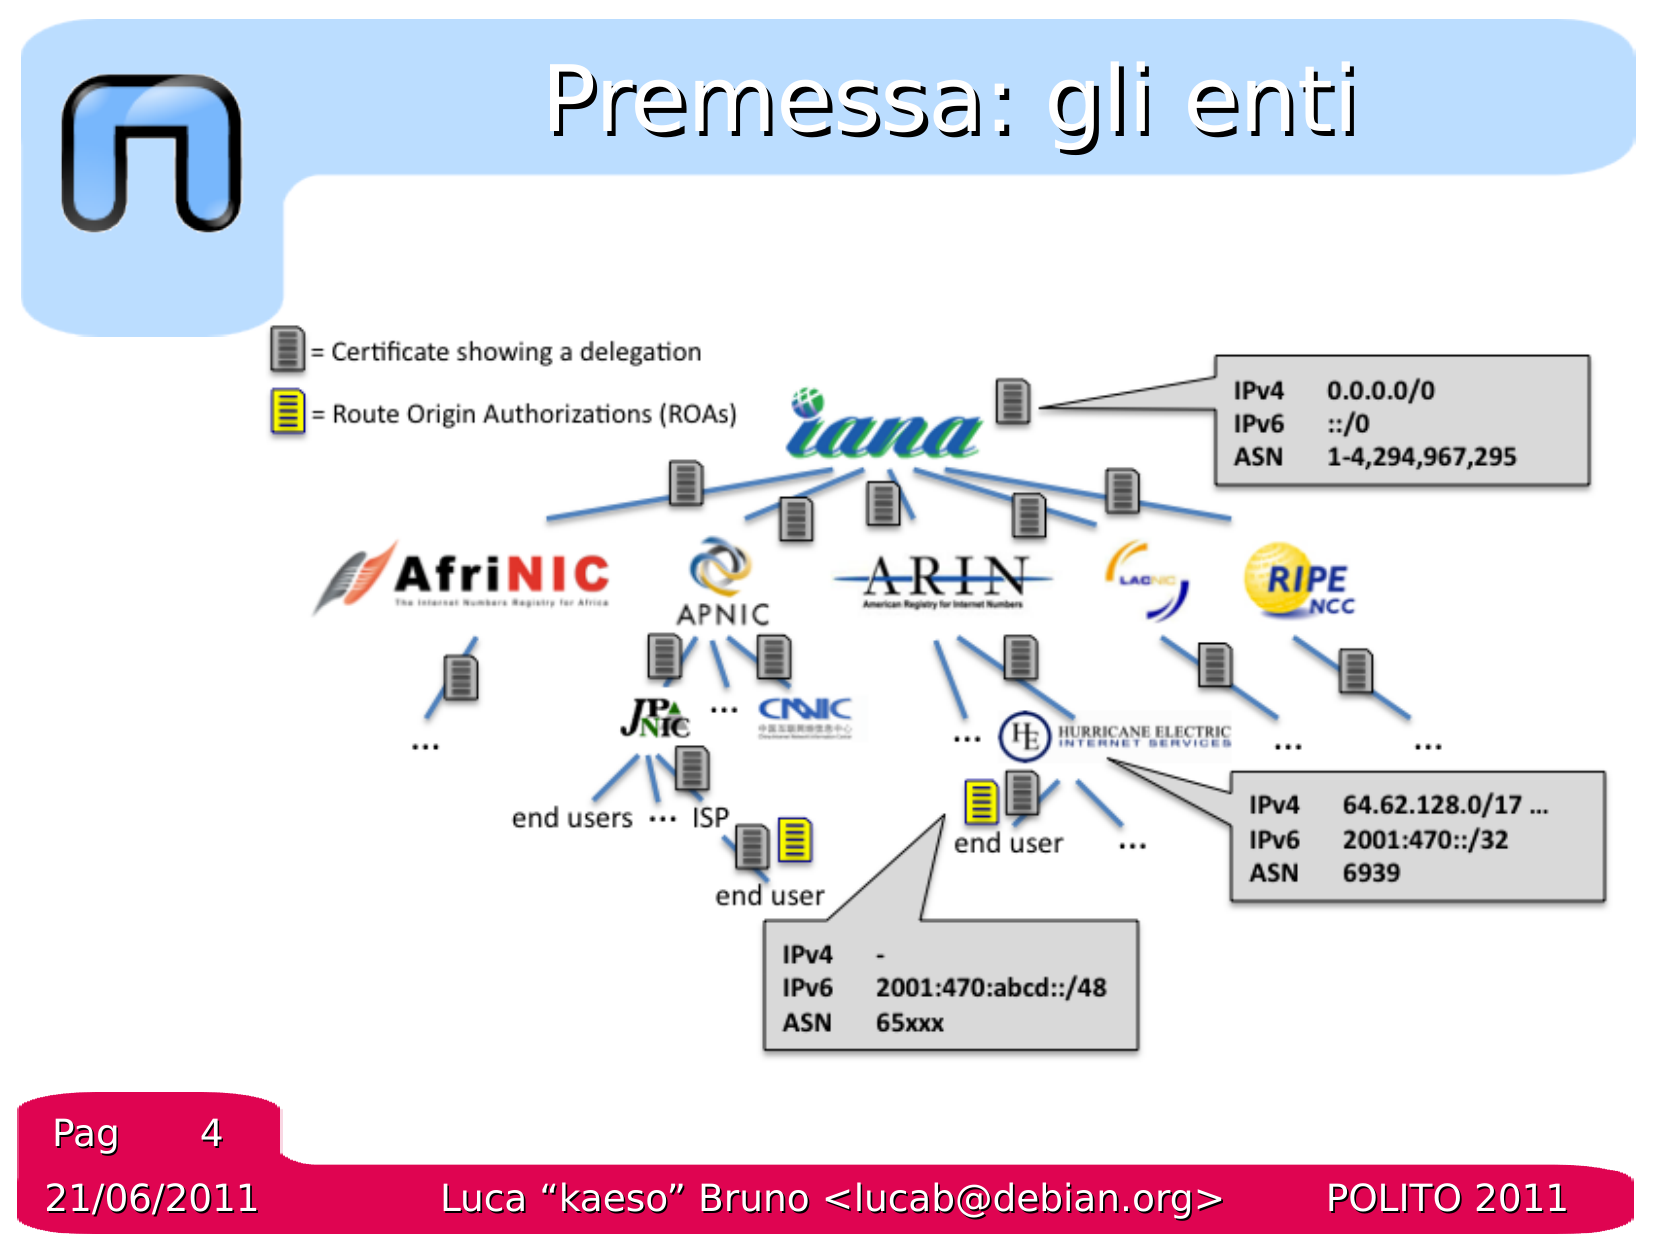

# Premessa: gli enti
Pag
Luca “kaeso” Bruno <lucab@debian.org> 		POLITO 2011
21/06/2011